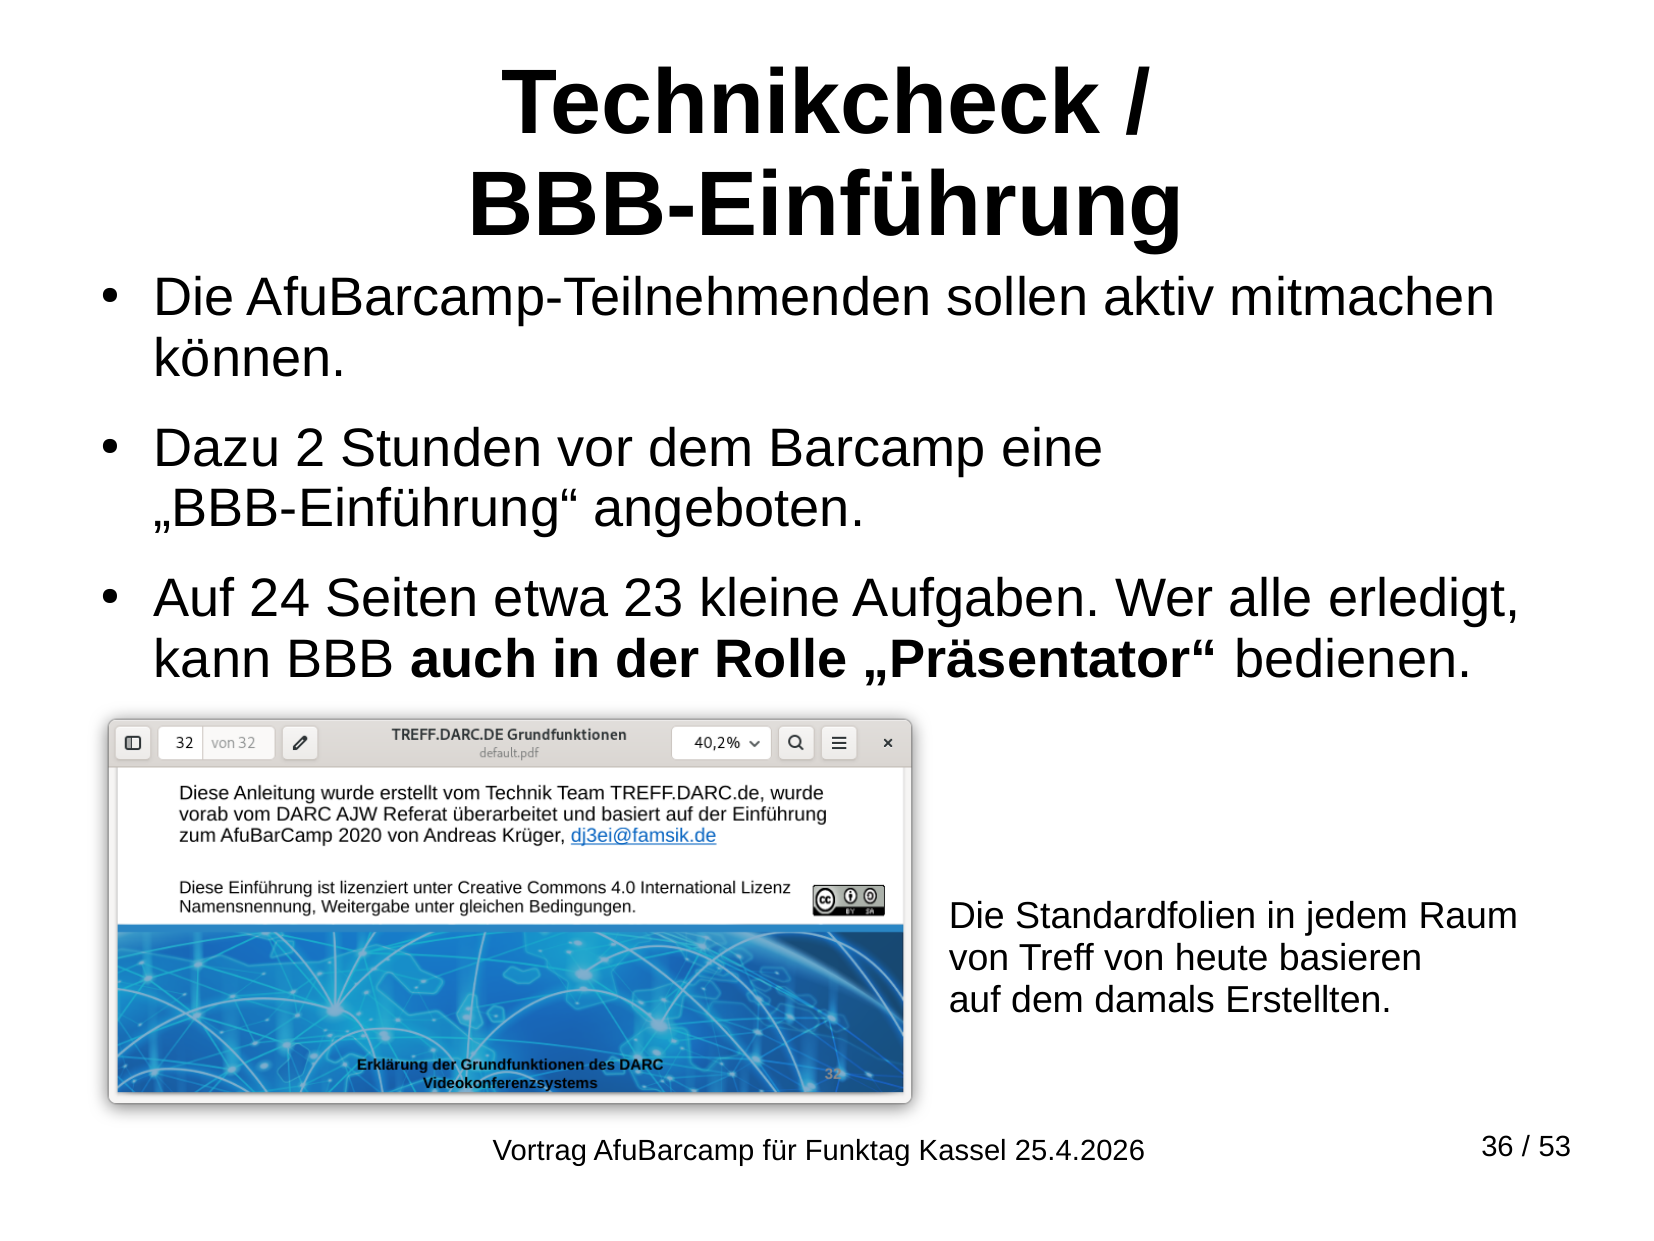

# Technikcheck / BBB-Einführung
Die AfuBarcamp-Teilnehmenden sollen aktiv mitmachen können.
Dazu 2 Stunden vor dem Barcamp eine
„BBB-Einführung“ angeboten.
Auf 24 Seiten etwa 23 kleine Aufgaben. Wer alle erledigt, kann BBB auch in der Rolle „Präsentator“ bedienen.
Die Standardfolien in jedem Raum
von Treff von heute basieren
auf dem damals Erstellten.